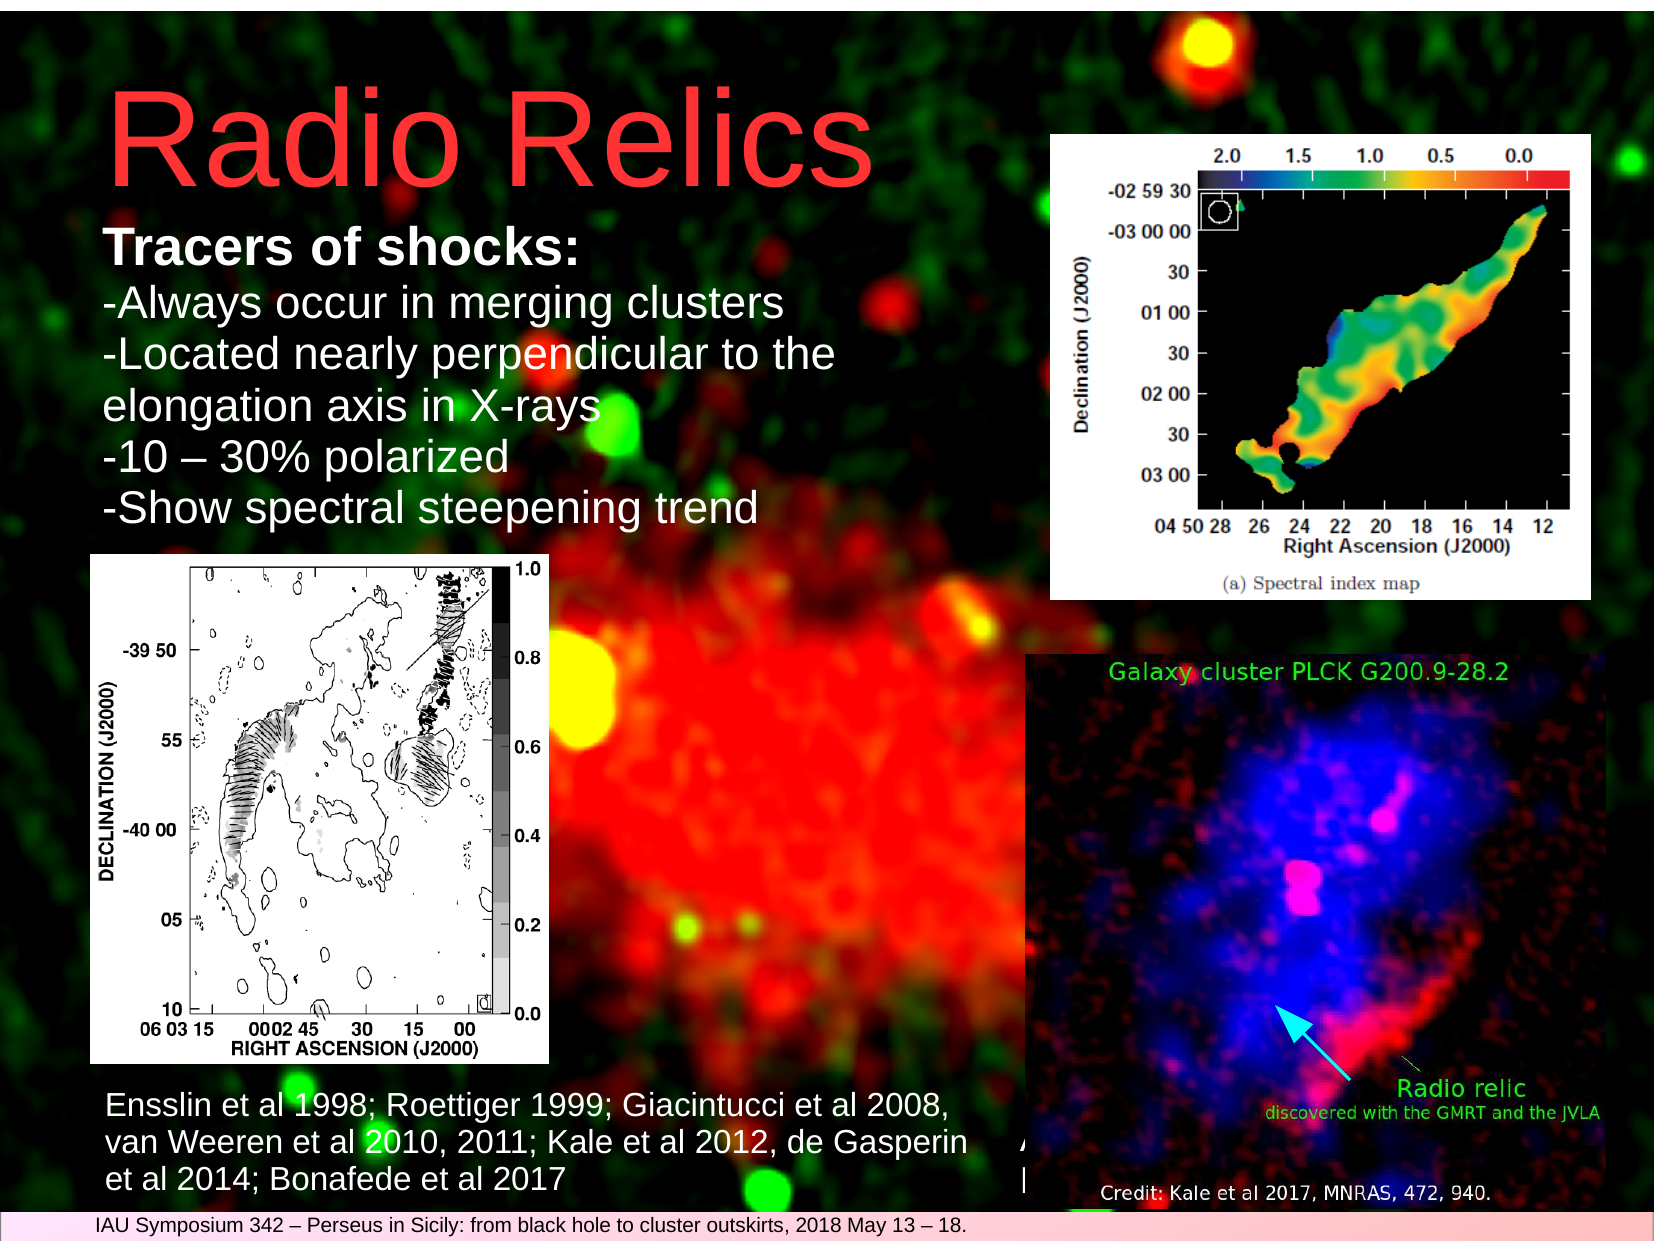

Radio Relics
Tracers of shocks:
-Always occur in merging clusters
-Located nearly perpendicular to the elongation axis in X-rays
-10 – 30% polarized
-Show spectral steepening trend
Ensslin et al 1998; Roettiger 1999; Giacintucci et al 2008, van Weeren et al 2010, 2011; Kale et al 2012, de Gasperin et al 2014; Bonafede et al 2017
Abell 3376
Bagchi et al 2006; Kale et al 2012